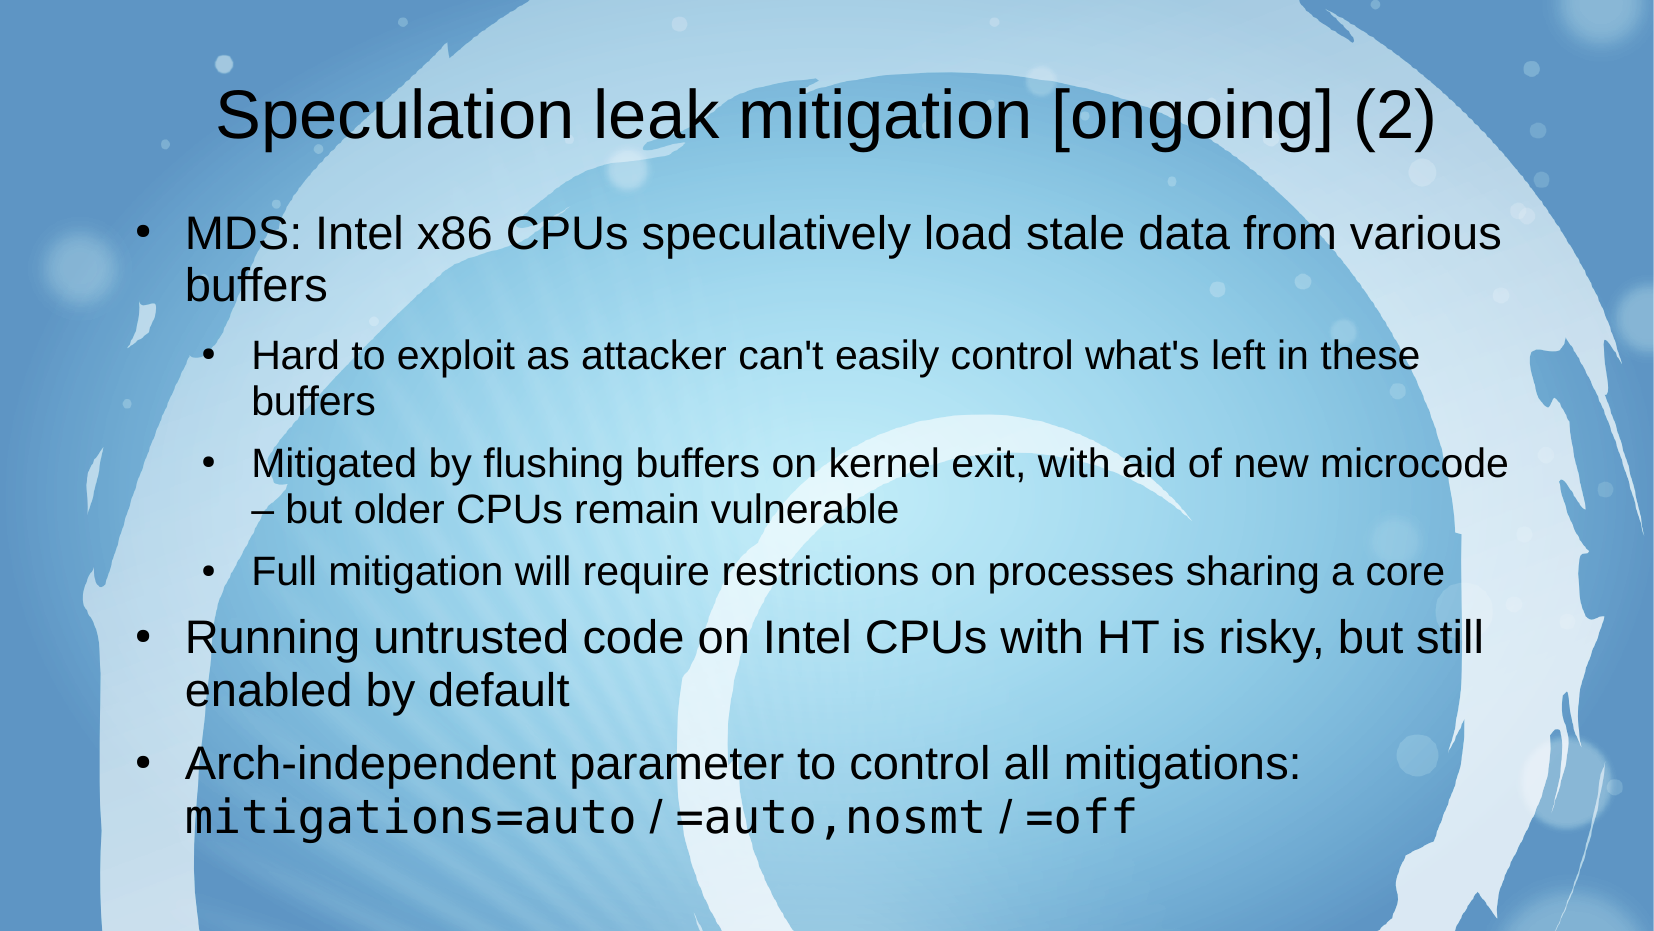

# Speculation leak mitigation [ongoing] (2)
MDS: Intel x86 CPUs speculatively load stale data from various buffers
Hard to exploit as attacker can't easily control what's left in these buffers
Mitigated by flushing buffers on kernel exit, with aid of new microcode – but older CPUs remain vulnerable
Full mitigation will require restrictions on processes sharing a core
Running untrusted code on Intel CPUs with HT is risky, but still enabled by default
Arch-independent parameter to control all mitigations: mitigations=auto / =auto,nosmt / =off